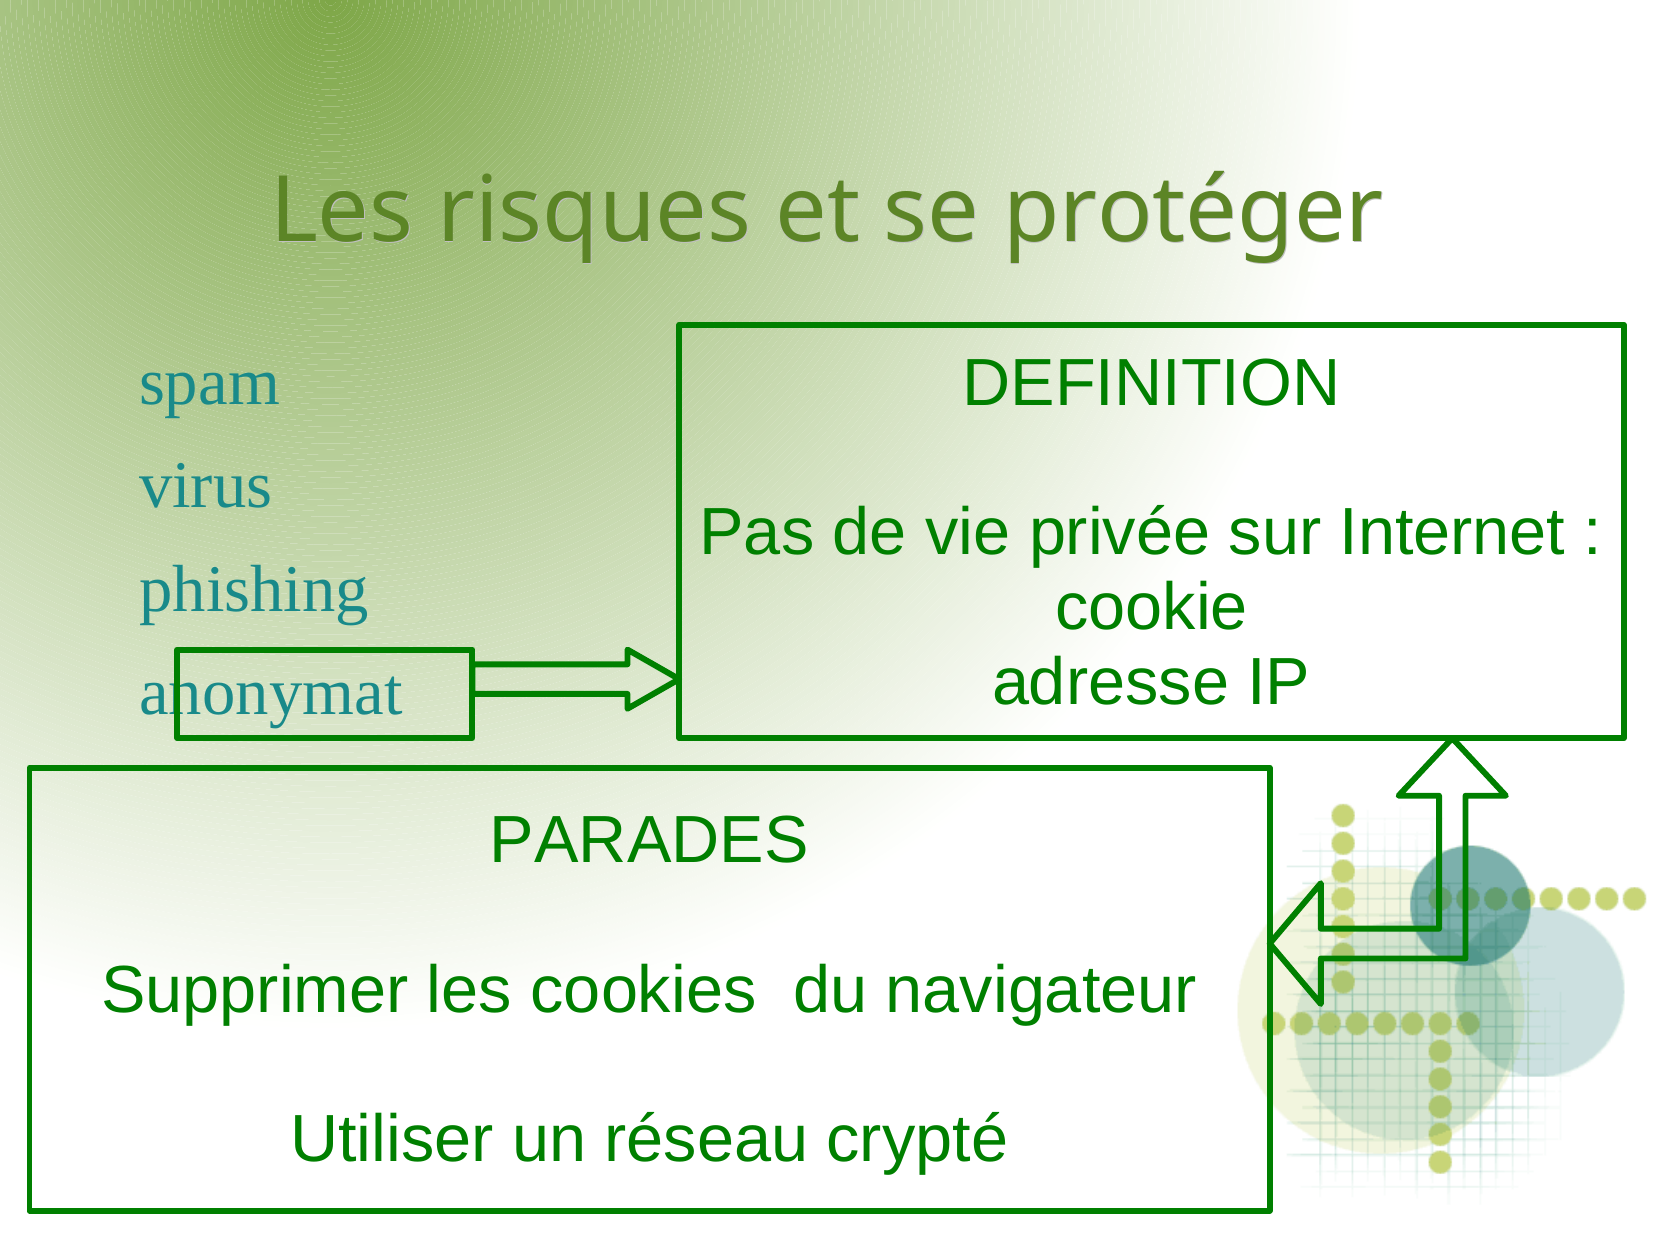

# Les risques et se protéger
DEFINITION
Pas de vie privée sur Internet :
cookie
adresse IP
spam
virus
phishing
anonymat
PARADES
Supprimer les cookies du navigateur
Utiliser un réseau crypté